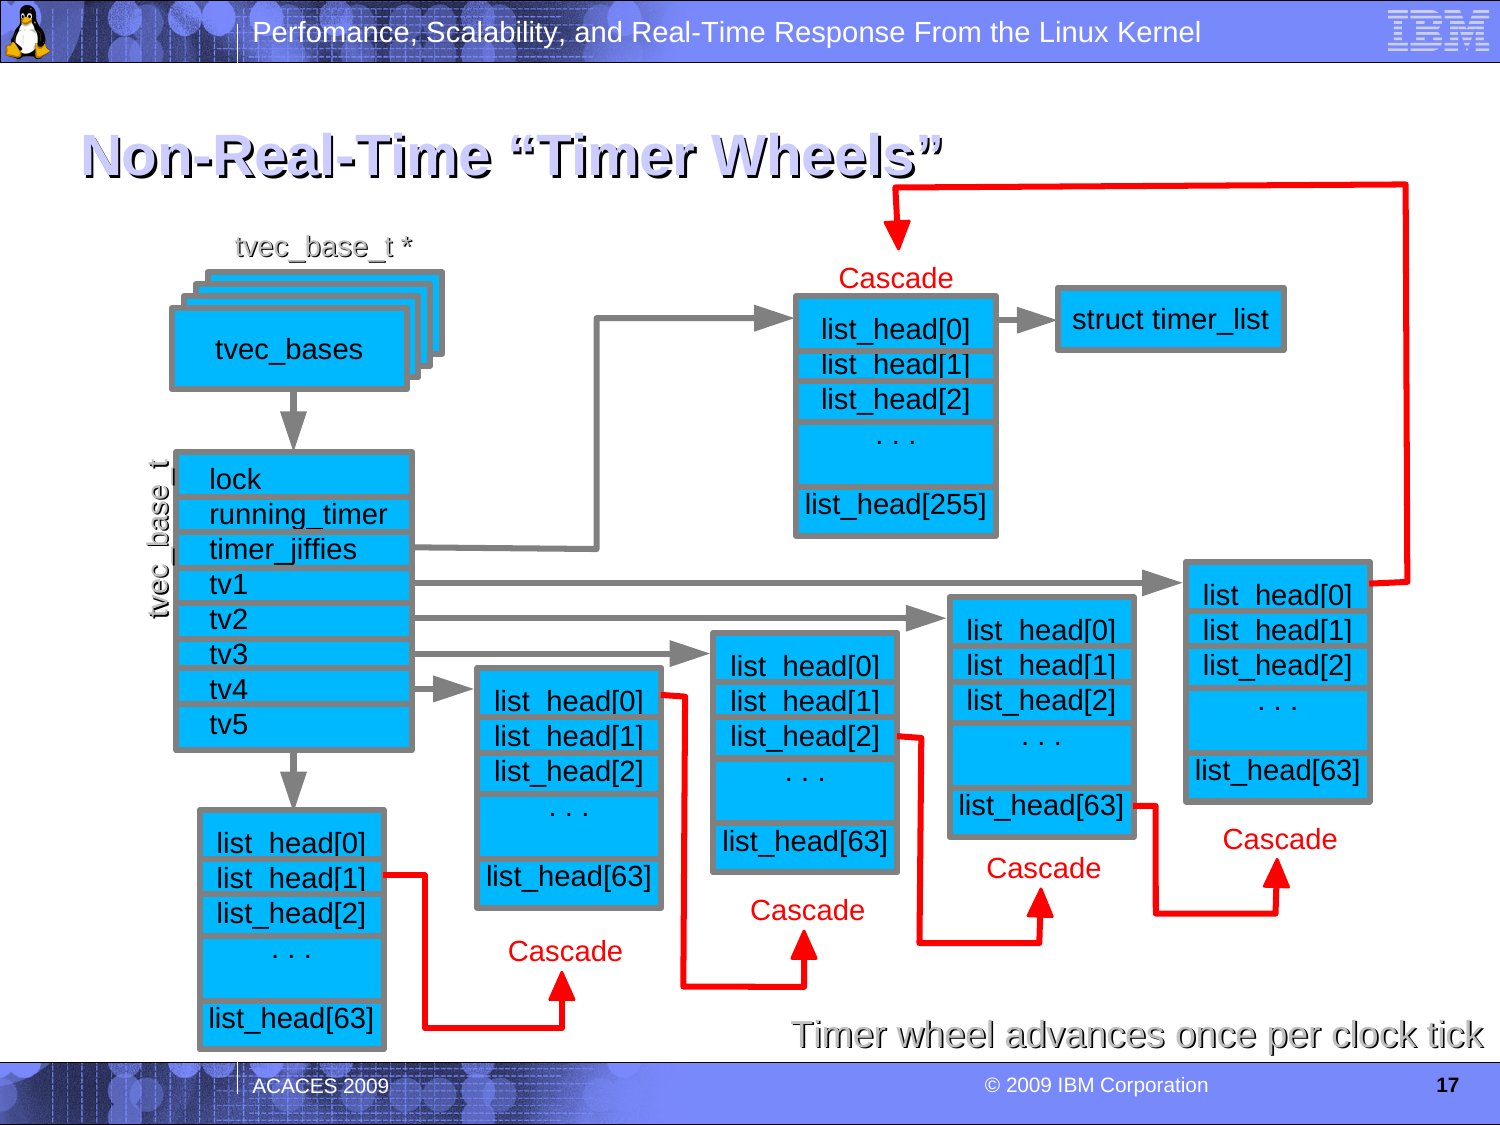

# Non-Real-Time “Timer Wheels”
tvec_base_t *
tvec_bases
tvec_bases
tvec_bases
tvec_bases
Cascade
struct timer_list
list_head[0]
list_head[1]
list_head[2]
. . .
list_head[255]
lock
running_timer
timer_jiffies
tv1
tv2
tv3
tv4
tv5
tvec_base_t
list_head[0]
list_head[1]
list_head[2]
. . .
list_head[63]
list_head[0]
list_head[1]
list_head[2]
. . .
list_head[63]
list_head[0]
list_head[1]
list_head[2]
. . .
list_head[63]
list_head[0]
list_head[1]
list_head[2]
. . .
list_head[63]
list_head[0]
list_head[1]
list_head[2]
. . .
list_head[63]
Cascade
Cascade
Cascade
Cascade
Timer wheel advances once per clock tick
17